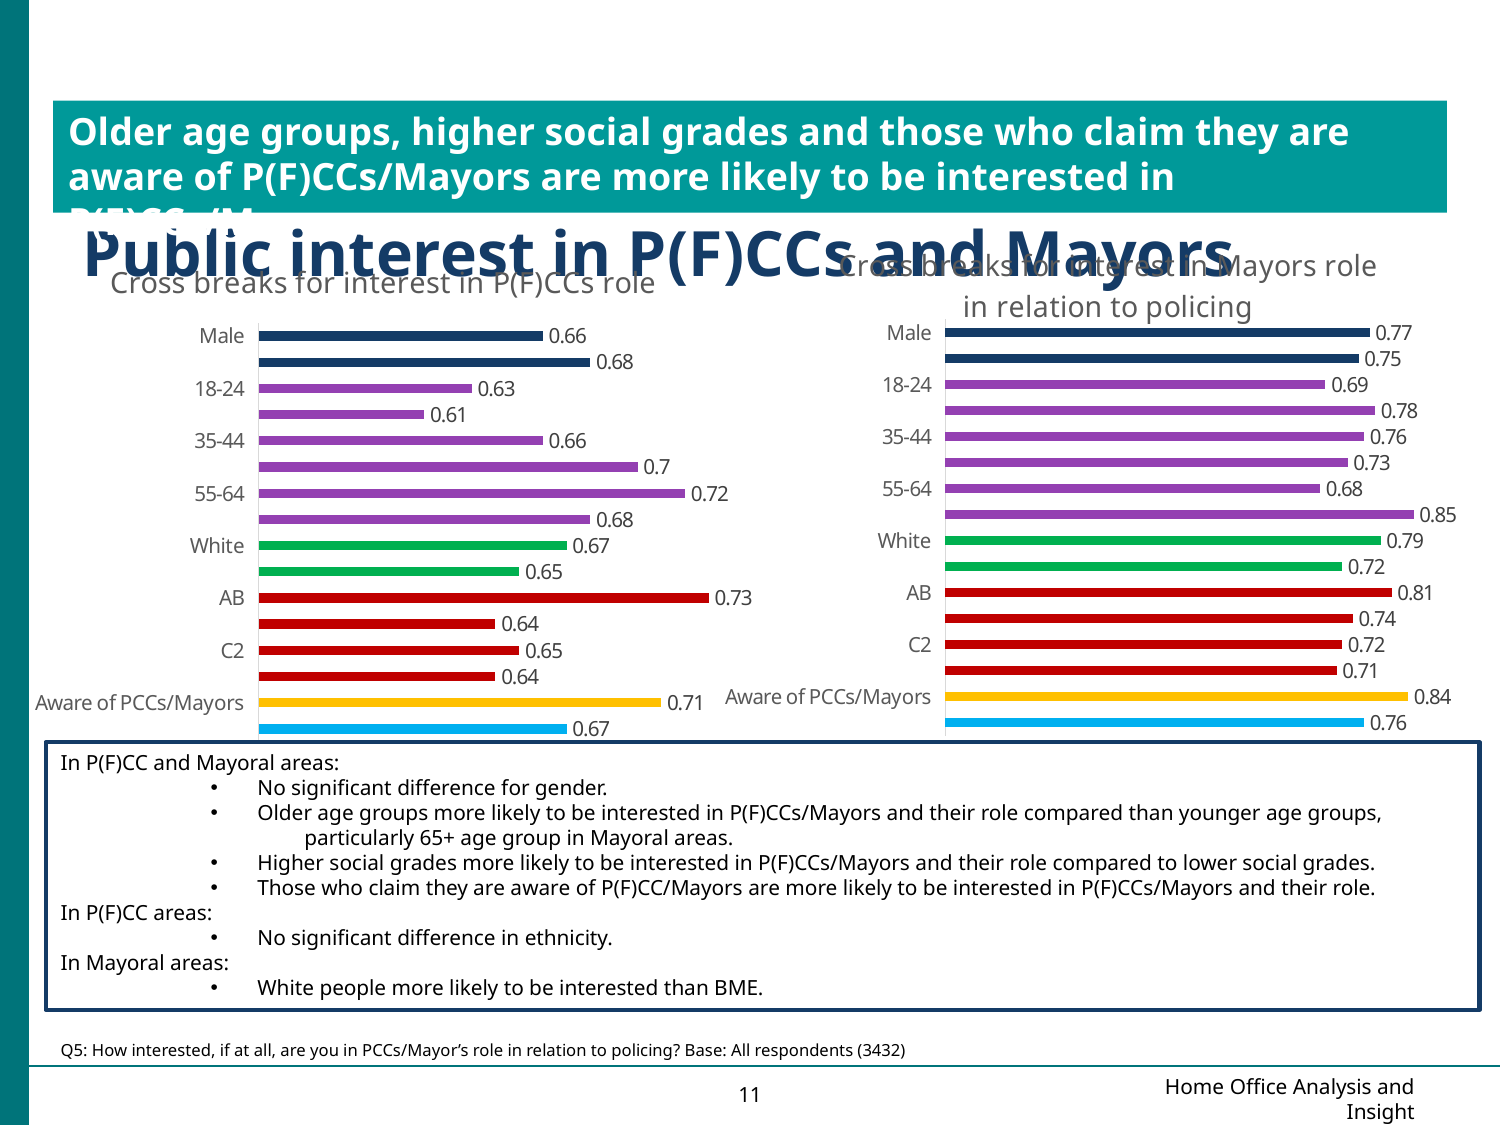

Older age groups, higher social grades and those who claim they are aware of P(F)CCs/Mayors are more likely to be interested in P(F)CCs/Mayors.
# Public interest in P(F)CCs and Mayors
### Chart: Cross breaks for interest in Mayors role in relation to policing
| Category | Mayoral |
|---|---|
| Male | 0.77 |
| Female | 0.75 |
| 18-24 | 0.69 |
| 25-34 | 0.78 |
| 35-44 | 0.76 |
| 45-54 | 0.73 |
| 55-64 | 0.68 |
| 65+ | 0.85 |
| White | 0.79 |
| BME | 0.72 |
| AB | 0.81 |
| C1 | 0.74 |
| C2 | 0.72 |
| DE | 0.71 |
| Aware of PCCs/Mayors | 0.84 |
| All responses | 0.76 |
### Chart: Cross breaks for interest in P(F)CCs role
| Category | PFCC/PCC |
|---|---|
| Male | 0.66 |
| Female | 0.68 |
| 18-24 | 0.63 |
| 25-34 | 0.61 |
| 35-44 | 0.66 |
| 45-54 | 0.7 |
| 55-64 | 0.72 |
| 65+ | 0.68 |
| White | 0.67 |
| BME | 0.65 |
| AB | 0.73 |
| C1 | 0.64 |
| C2 | 0.65 |
| DE | 0.64 |
| Aware of PCCs/Mayors | 0.71 |
| All responses | 0.67 |In P(F)CC and Mayoral areas:
No significant difference for gender.
Older age groups more likely to be interested in P(F)CCs/Mayors and their role compared than younger age groups, particularly 65+ age group in Mayoral areas.
Higher social grades more likely to be interested in P(F)CCs/Mayors and their role compared to lower social grades.
Those who claim they are aware of P(F)CC/Mayors are more likely to be interested in P(F)CCs/Mayors and their role.
In P(F)CC areas:
No significant difference in ethnicity.
In Mayoral areas:
White people more likely to be interested than BME.
Q5: How interested, if at all, are you in PCCs/Mayor’s role in relation to policing? Base: All respondents (3432)
4